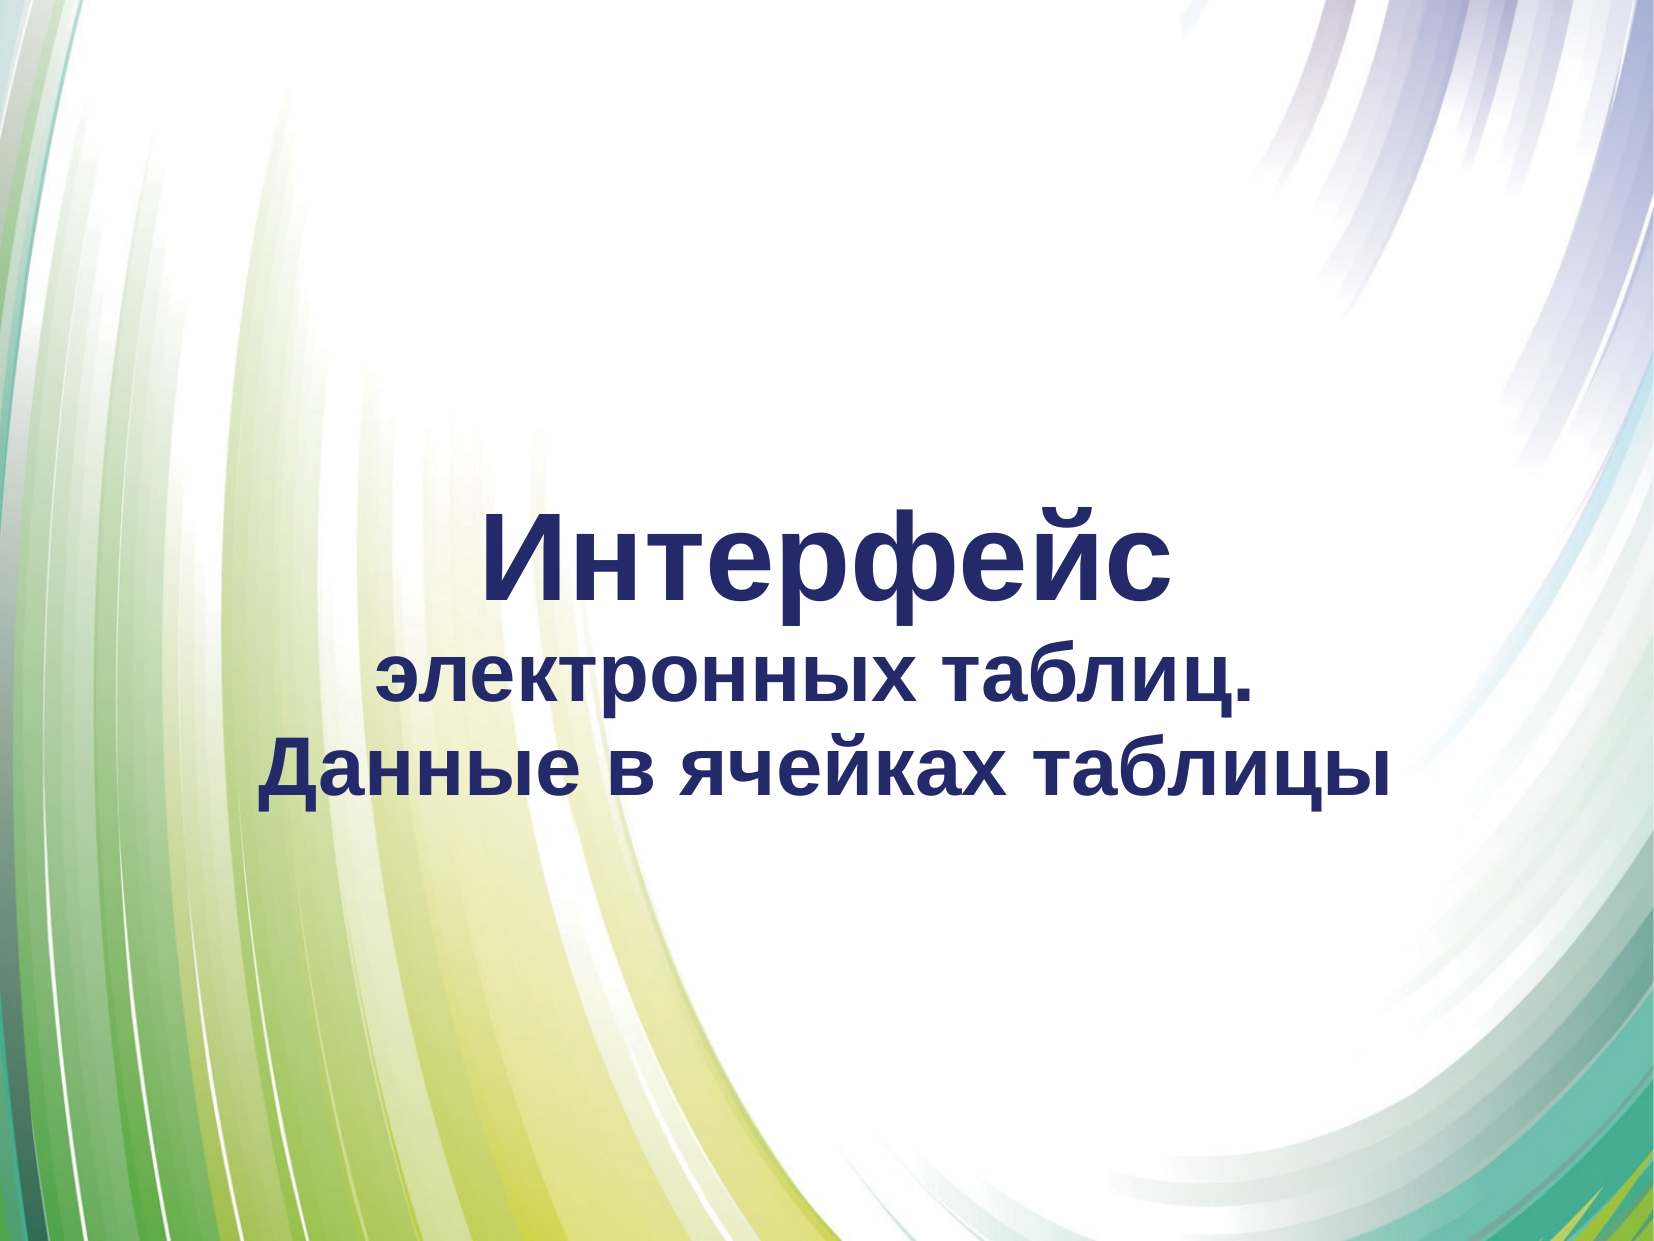

# Интерфейс
электронных таблиц.
Данные в ячейках таблицы